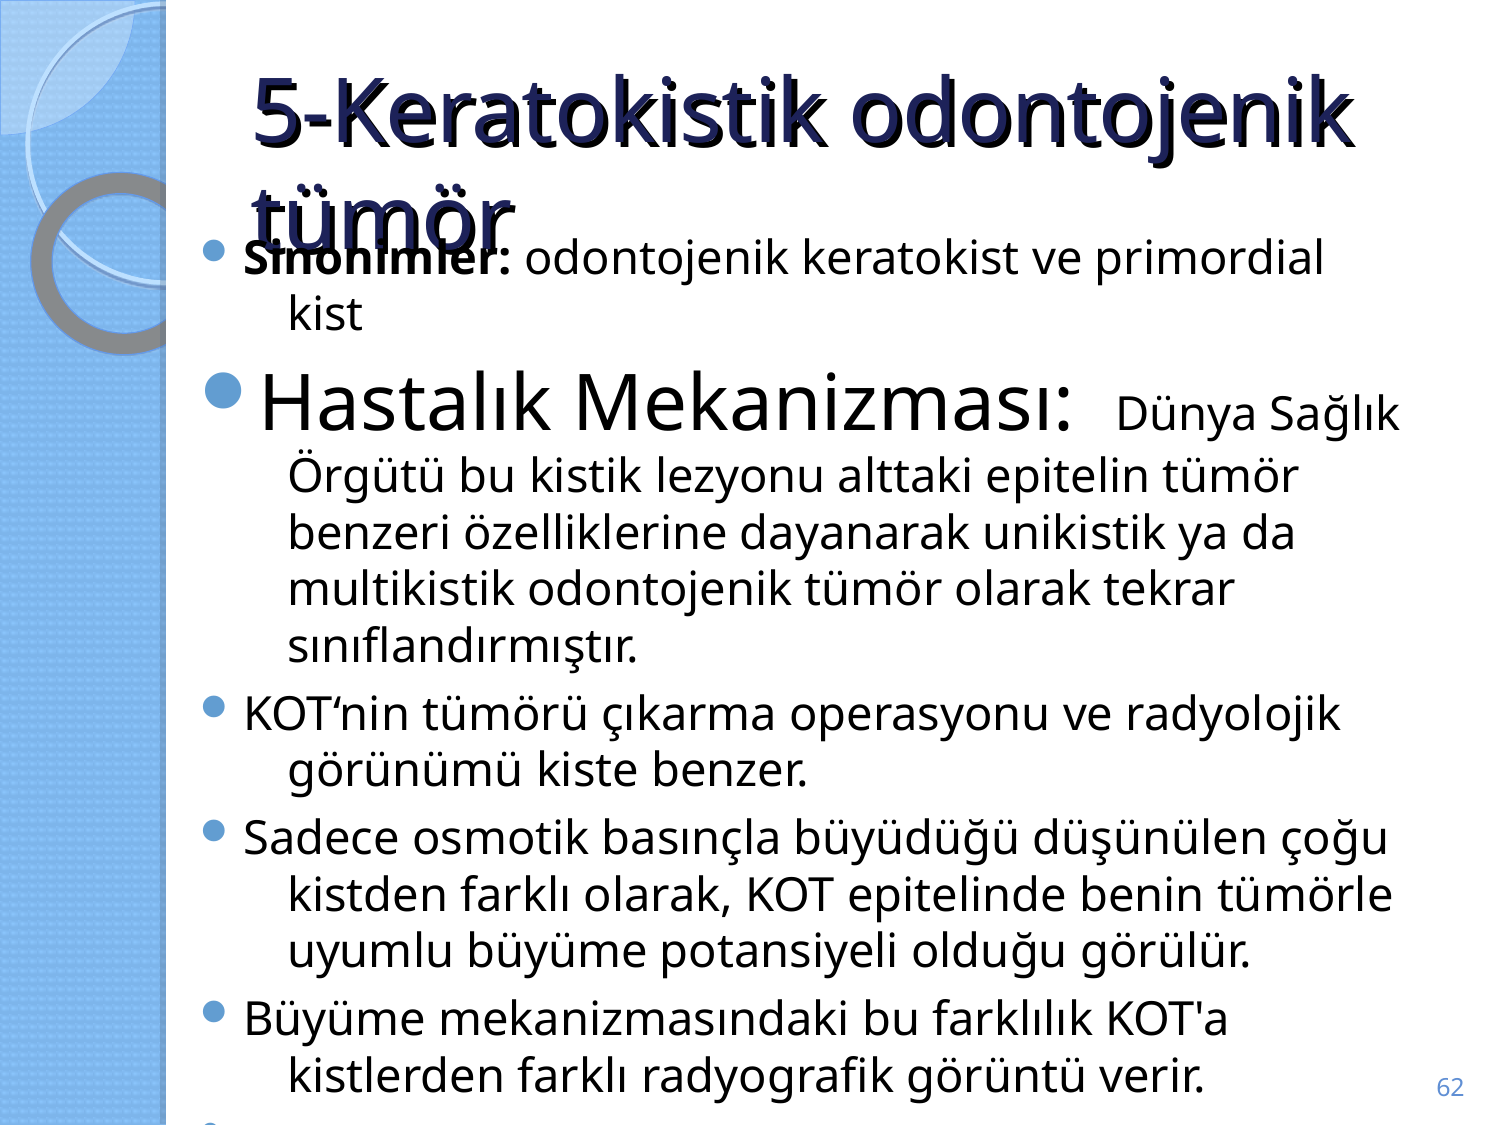

# 5-Keratokistik odontojenik tümör
Sinonimler: odontojenik keratokist ve primordial kist
Hastalık Mekanizması: Dünya Sağlık Örgütü bu kistik lezyonu alttaki epitelin tümör benzeri özelliklerine dayanarak unikistik ya da multikistik odontojenik tümör olarak tekrar sınıflandırmıştır.
KOT‘nin tümörü çıkarma operasyonu ve radyolojik görünümü kiste benzer.
Sadece osmotik basınçla büyüdüğü düşünülen çoğu kistden farklı olarak, KOT epitelinde benin tümörle uyumlu büyüme potansiyeli olduğu görülür.
Büyüme mekanizmasındaki bu farklılık KOT'a kistlerden farklı radyografik görüntü verir.